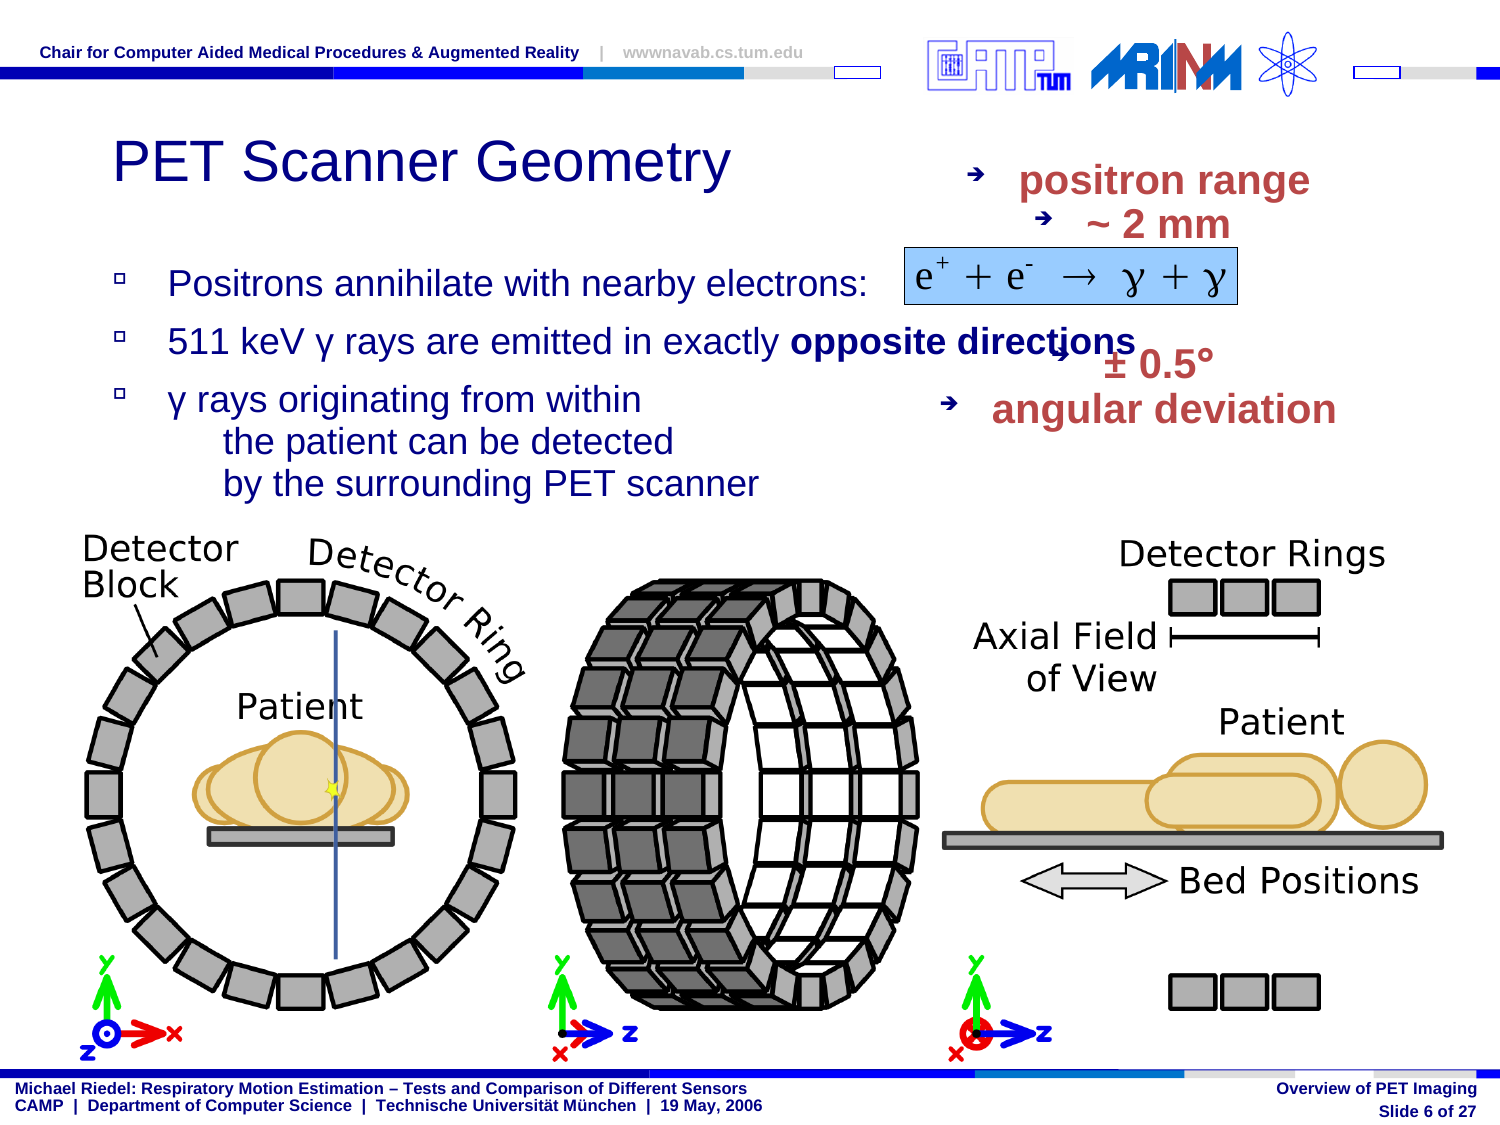

# PET Scanner Geometry
positron range
~ 2 mm
Positrons annihilate with nearby electrons:
511 keV γ rays are emitted in exactly opposite directions
γ rays originating from within
the patient can be detected
by the surrounding PET scanner
± 0.5°
angular deviation
 Overview of PET Imaging